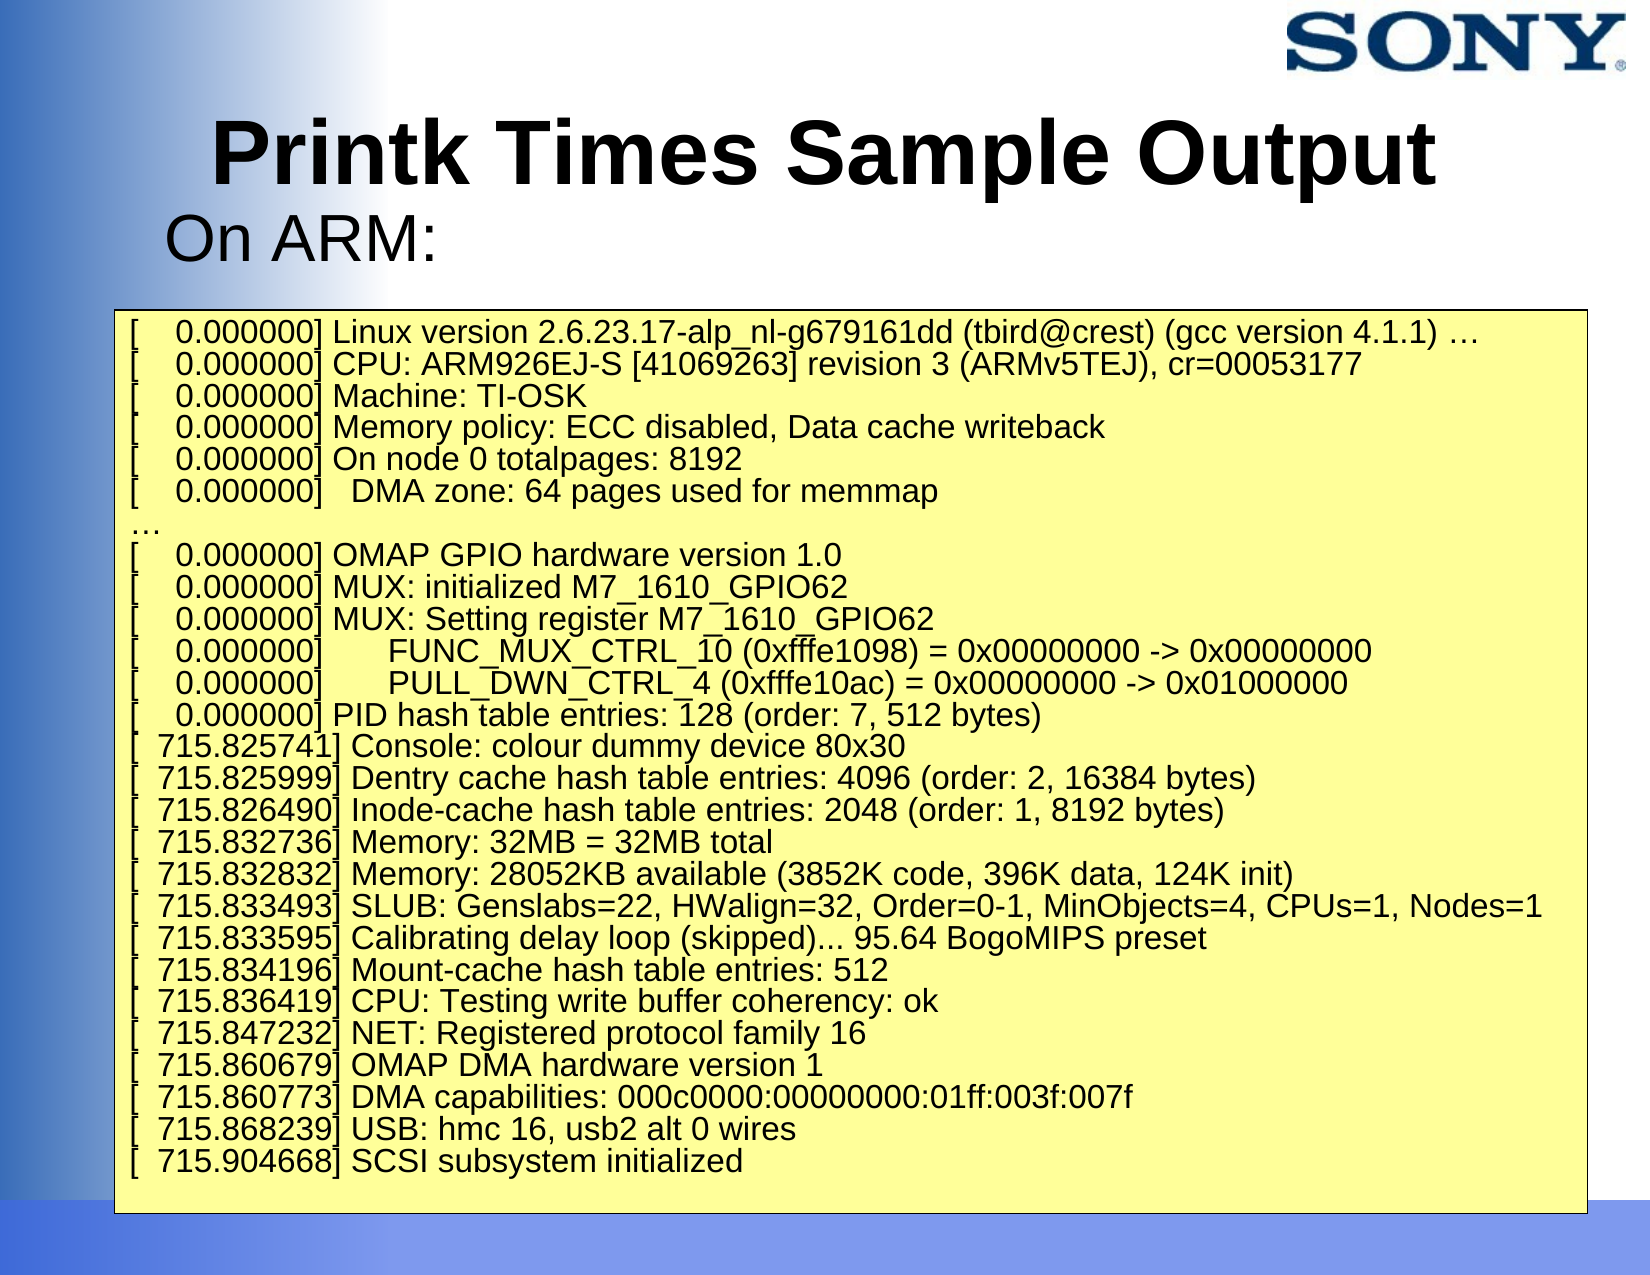

# Printk Times Sample Output
On ARM:
[ 0.000000] Linux version 2.6.23.17-alp_nl-g679161dd (tbird@crest) (gcc version 4.1.1) …
[ 0.000000] CPU: ARM926EJ-S [41069263] revision 3 (ARMv5TEJ), cr=00053177
[ 0.000000] Machine: TI-OSK
[ 0.000000] Memory policy: ECC disabled, Data cache writeback
[ 0.000000] On node 0 totalpages: 8192
[ 0.000000] DMA zone: 64 pages used for memmap
…
[ 0.000000] OMAP GPIO hardware version 1.0
[ 0.000000] MUX: initialized M7_1610_GPIO62
[ 0.000000] MUX: Setting register M7_1610_GPIO62
[ 0.000000] FUNC_MUX_CTRL_10 (0xfffe1098) = 0x00000000 -> 0x00000000
[ 0.000000] PULL_DWN_CTRL_4 (0xfffe10ac) = 0x00000000 -> 0x01000000
[ 0.000000] PID hash table entries: 128 (order: 7, 512 bytes)
[ 715.825741] Console: colour dummy device 80x30
[ 715.825999] Dentry cache hash table entries: 4096 (order: 2, 16384 bytes)
[ 715.826490] Inode-cache hash table entries: 2048 (order: 1, 8192 bytes)
[ 715.832736] Memory: 32MB = 32MB total
[ 715.832832] Memory: 28052KB available (3852K code, 396K data, 124K init)
[ 715.833493] SLUB: Genslabs=22, HWalign=32, Order=0-1, MinObjects=4, CPUs=1, Nodes=1
[ 715.833595] Calibrating delay loop (skipped)... 95.64 BogoMIPS preset
[ 715.834196] Mount-cache hash table entries: 512
[ 715.836419] CPU: Testing write buffer coherency: ok
[ 715.847232] NET: Registered protocol family 16
[ 715.860679] OMAP DMA hardware version 1
[ 715.860773] DMA capabilities: 000c0000:00000000:01ff:003f:007f
[ 715.868239] USB: hmc 16, usb2 alt 0 wires
[ 715.904668] SCSI subsystem initialized